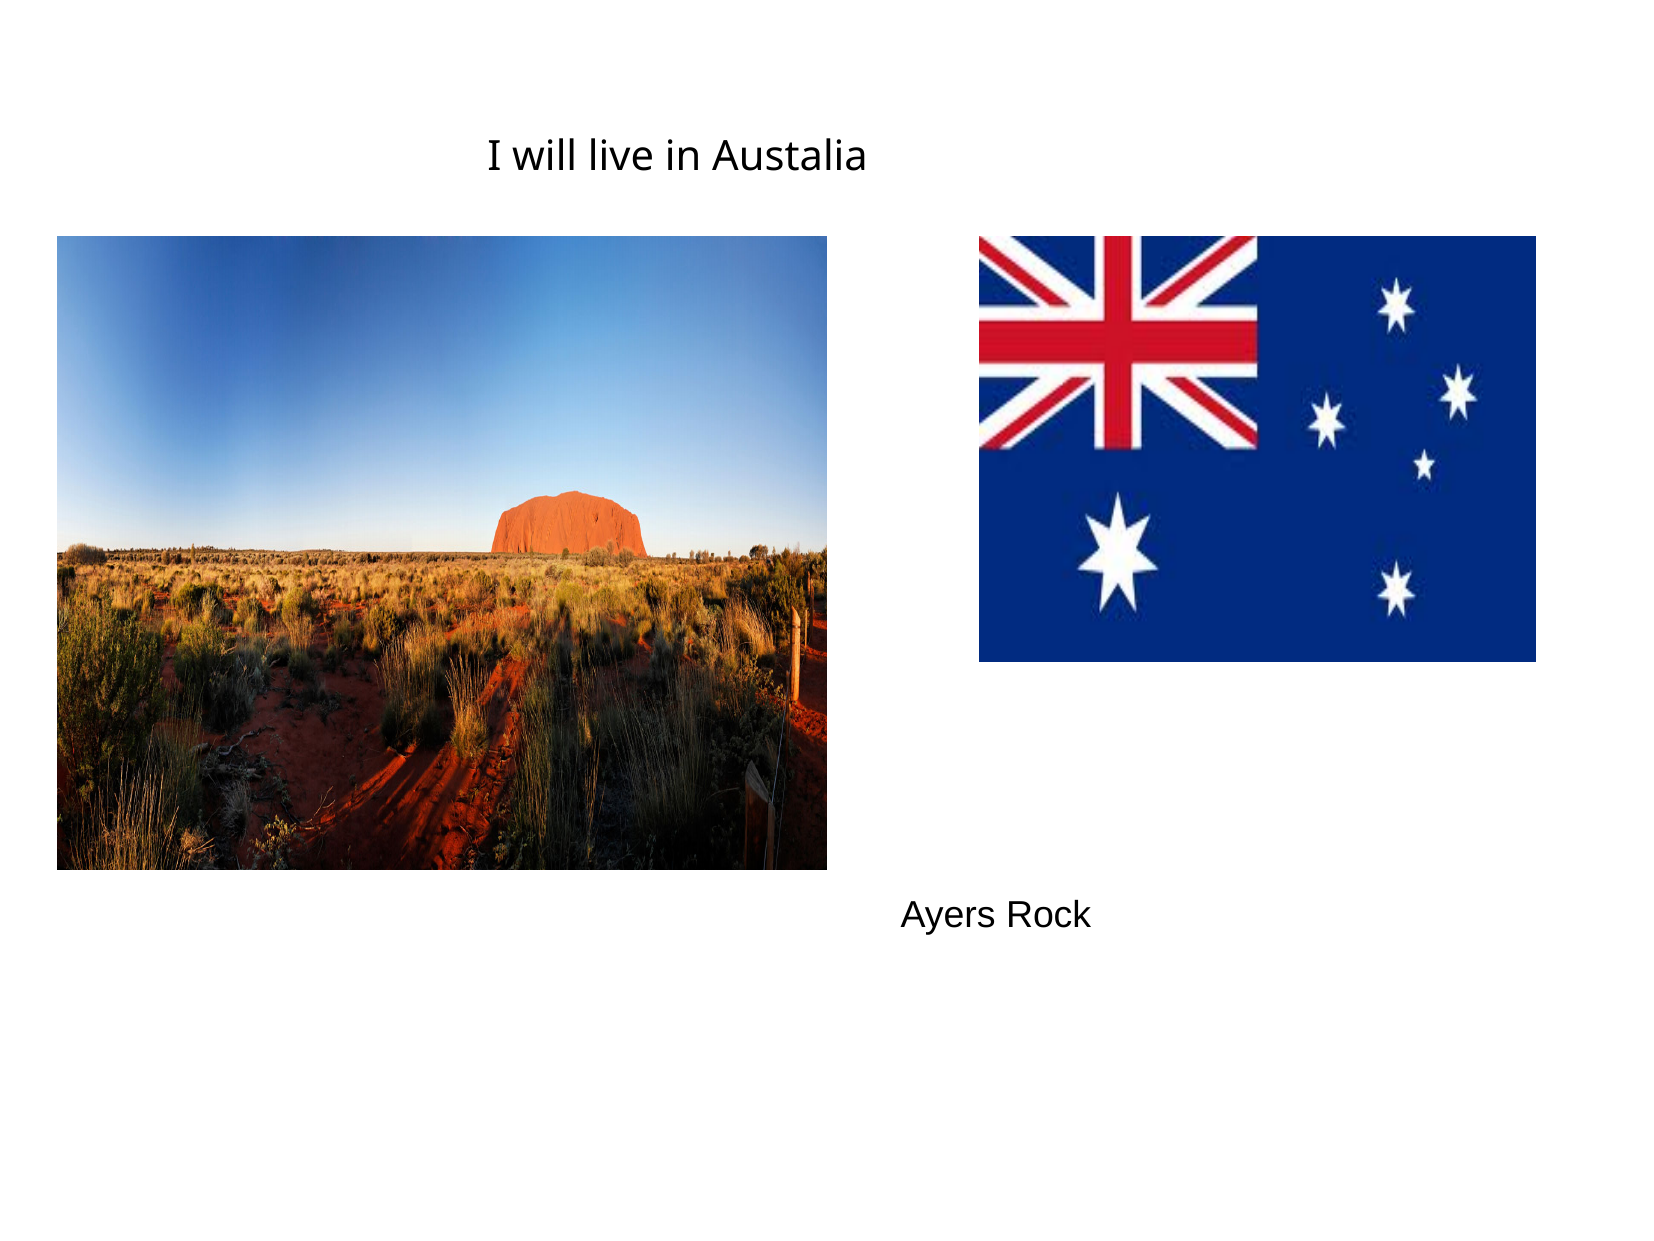

I will live in Austalia
Ayers Rock